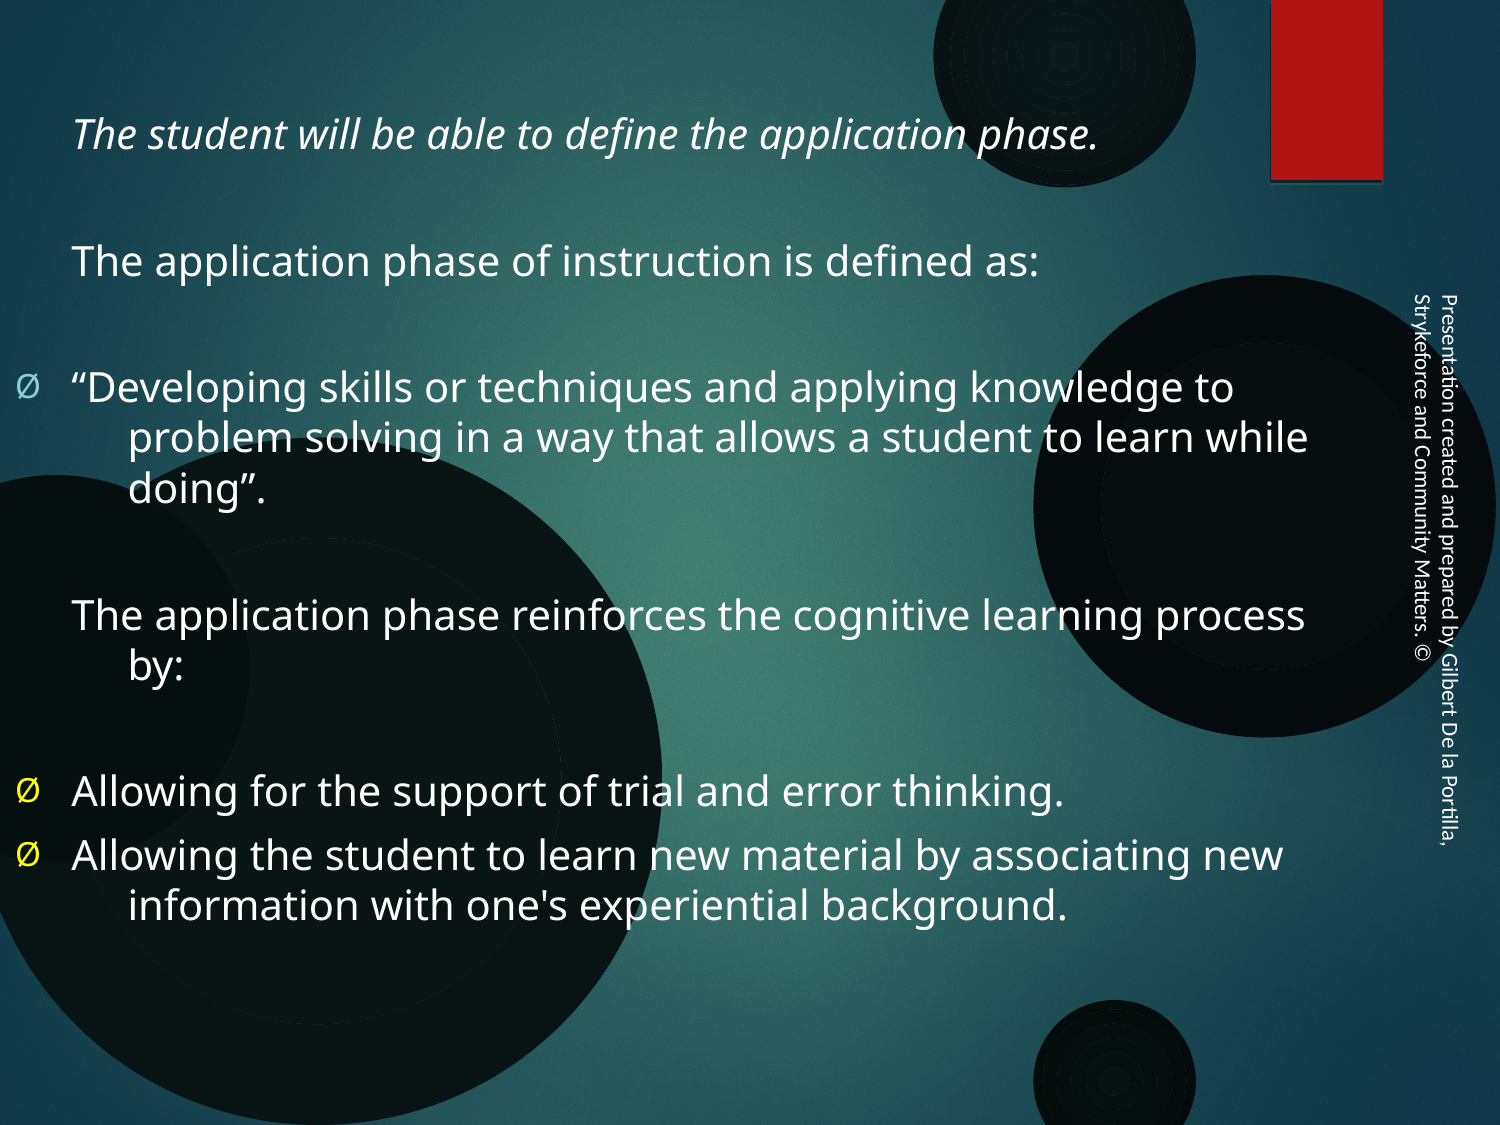

# The student will be able to define the application phase.
The application phase of instruction is defined as:
“Developing skills or techniques and applying knowledge to problem solving in a way that allows a student to learn while doing”.
The application phase reinforces the cognitive learning process by:
Allowing for the support of trial and error thinking.
Allowing the student to learn new material by associating new information with one's experiential background.
Presentation created and prepared by Gilbert De la Portilla, Strykeforce and Community Matters. ©